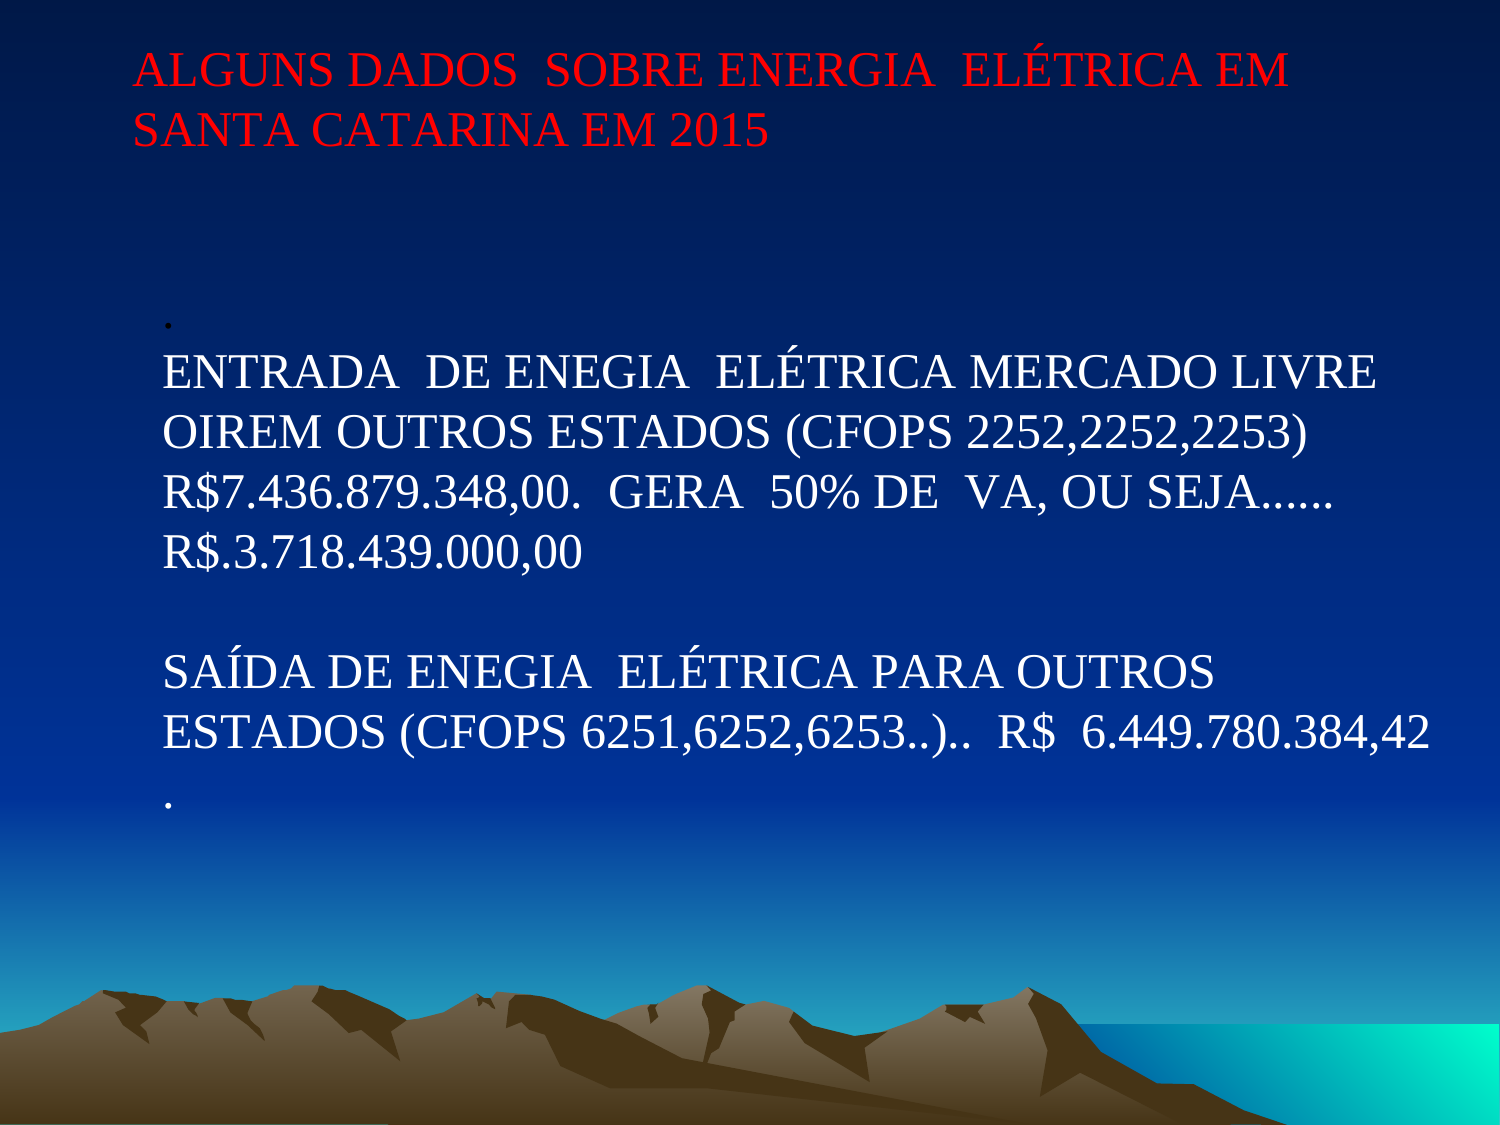

ALGUNS DADOS SOBRE ENERGIA ELÉTRICA EM SANTA CATARINA EM 2015
.
ENTRADA DE ENEGIA ELÉTRICA MERCADO LIVRE OIREM OUTROS ESTADOS (CFOPS 2252,2252,2253) R$7.436.879.348,00. GERA 50% DE VA, OU SEJA...... R$.3.718.439.000,00
SAÍDA DE ENEGIA ELÉTRICA PARA OUTROS ESTADOS (CFOPS 6251,6252,6253..).. R$ 6.449.780.384,42
.